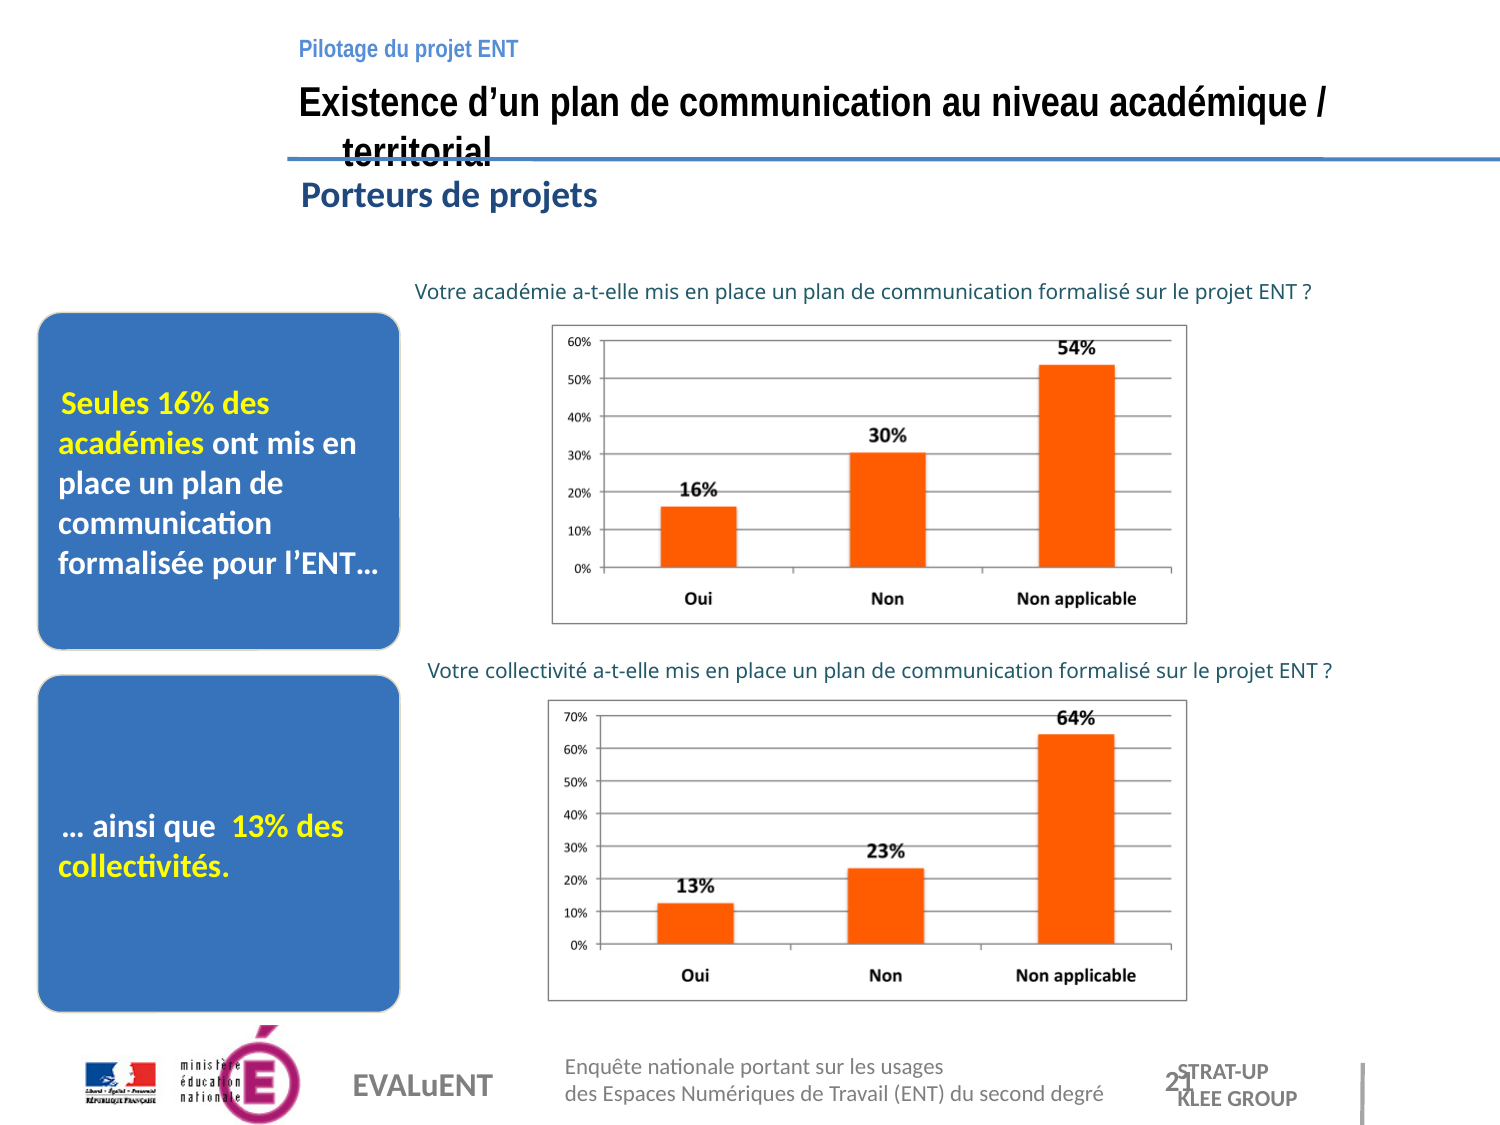

Pilotage du projet ENT
Existence d’un plan de communication au niveau académique / territorial
Porteurs de projets
Votre académie a-t-elle mis en place un plan de communication formalisé sur le projet ENT ?
Seules 16% des académies ont mis en place un plan de communication formalisée pour l’ENT…
Votre collectivité a-t-elle mis en place un plan de communication formalisé sur le projet ENT ?
… ainsi que 13% des collectivités.